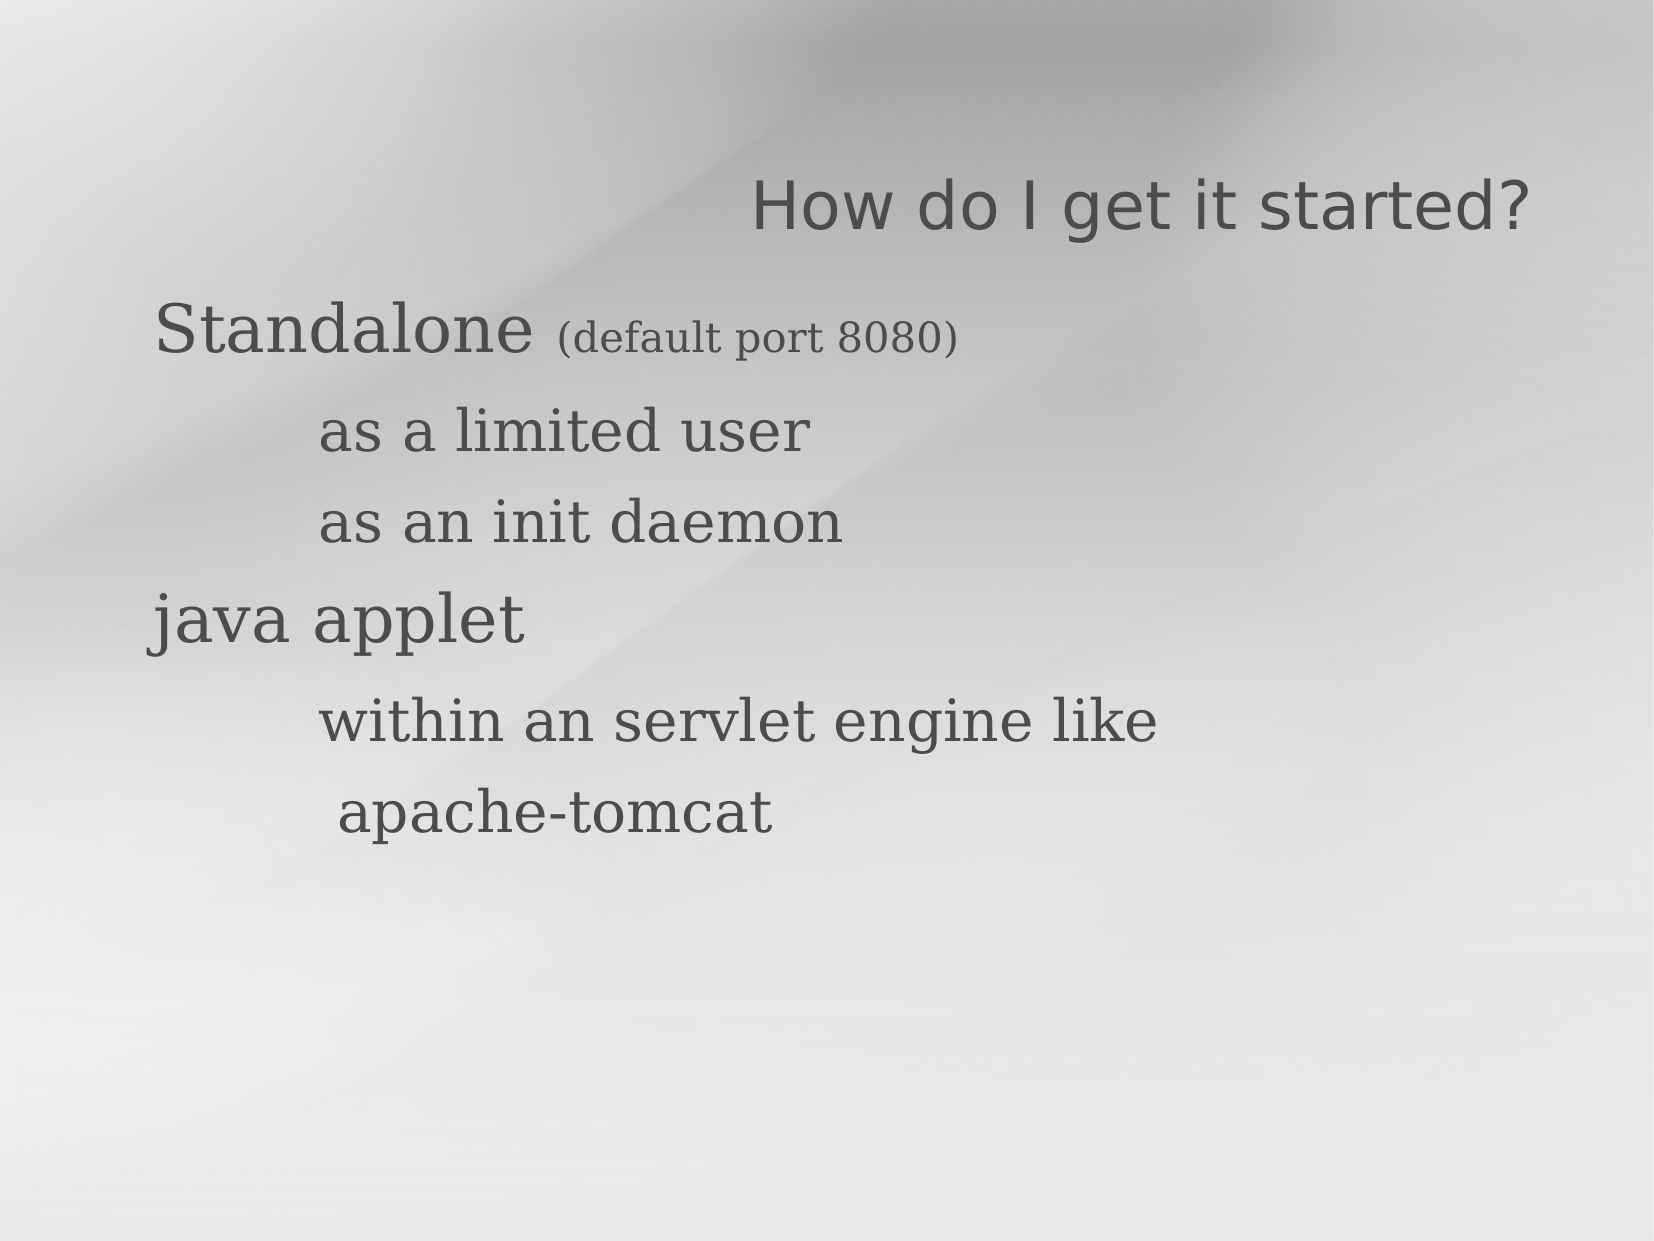

# How do I get it started?
Standalone (default port 8080)
as a limited user
as an init daemon
java applet
within an servlet engine like
 apache-tomcat